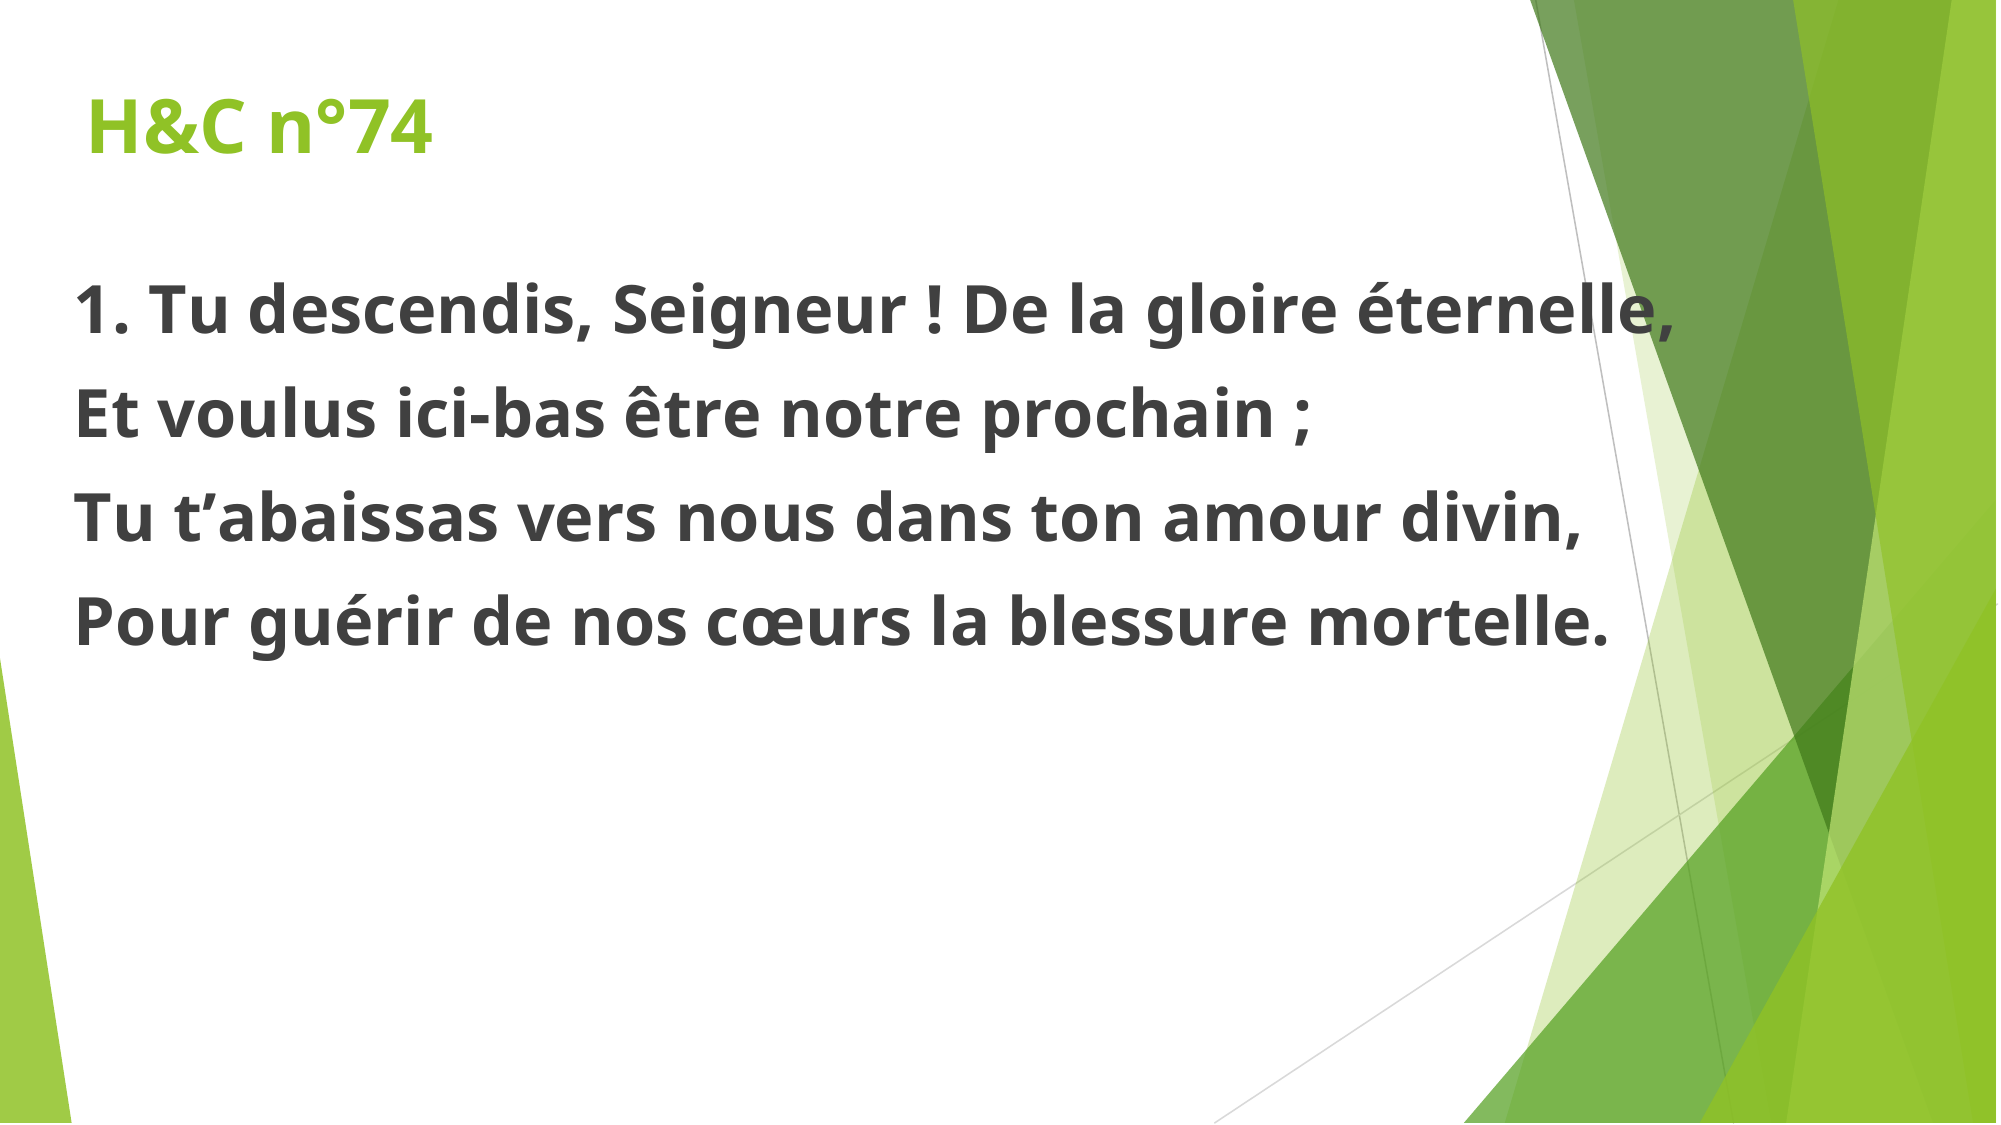

H&C n°74
1. Tu descendis, Seigneur ! De la gloire éternelle,
Et voulus ici-bas être notre prochain ;
Tu t’abaissas vers nous dans ton amour divin,
Pour guérir de nos cœurs la blessure mortelle.